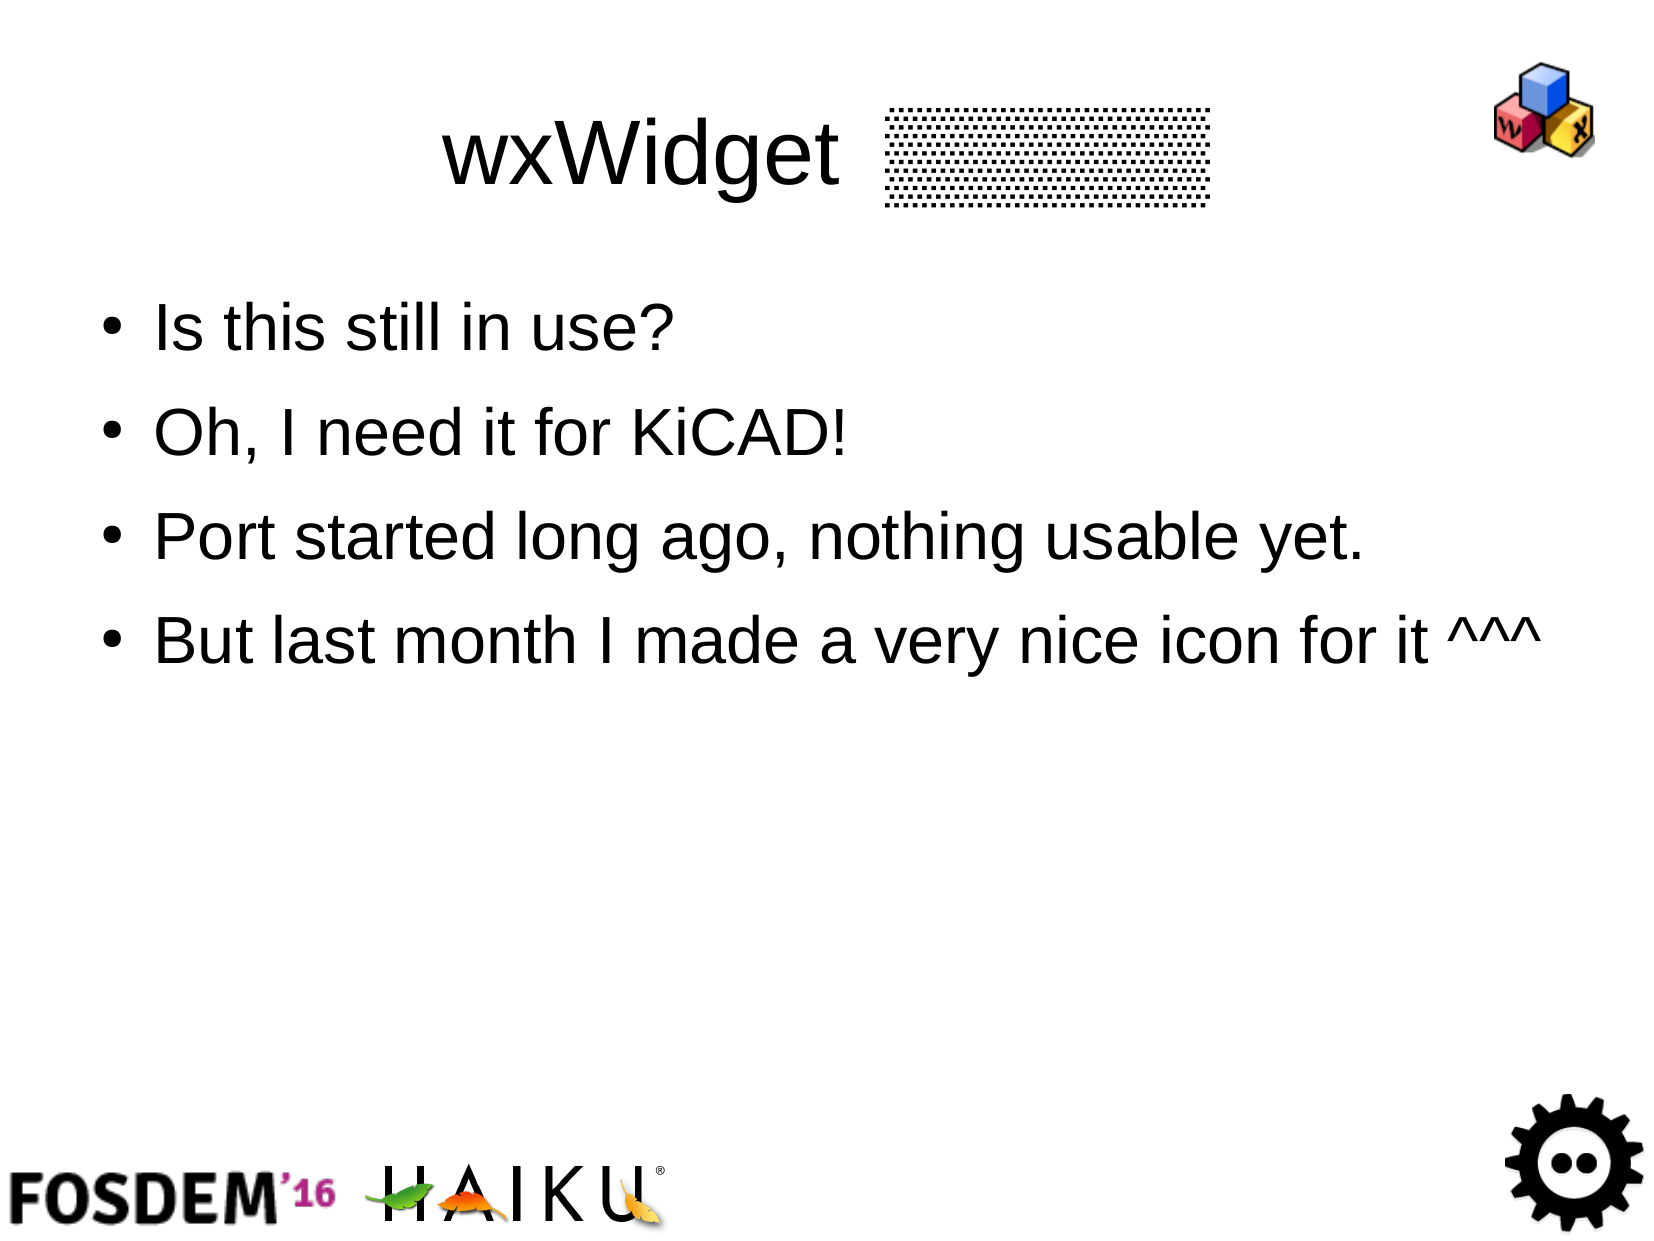

# wxWidget	▒▒▒▒▒
Is this still in use?
Oh, I need it for KiCAD!
Port started long ago, nothing usable yet.
But last month I made a very nice icon for it ^^^